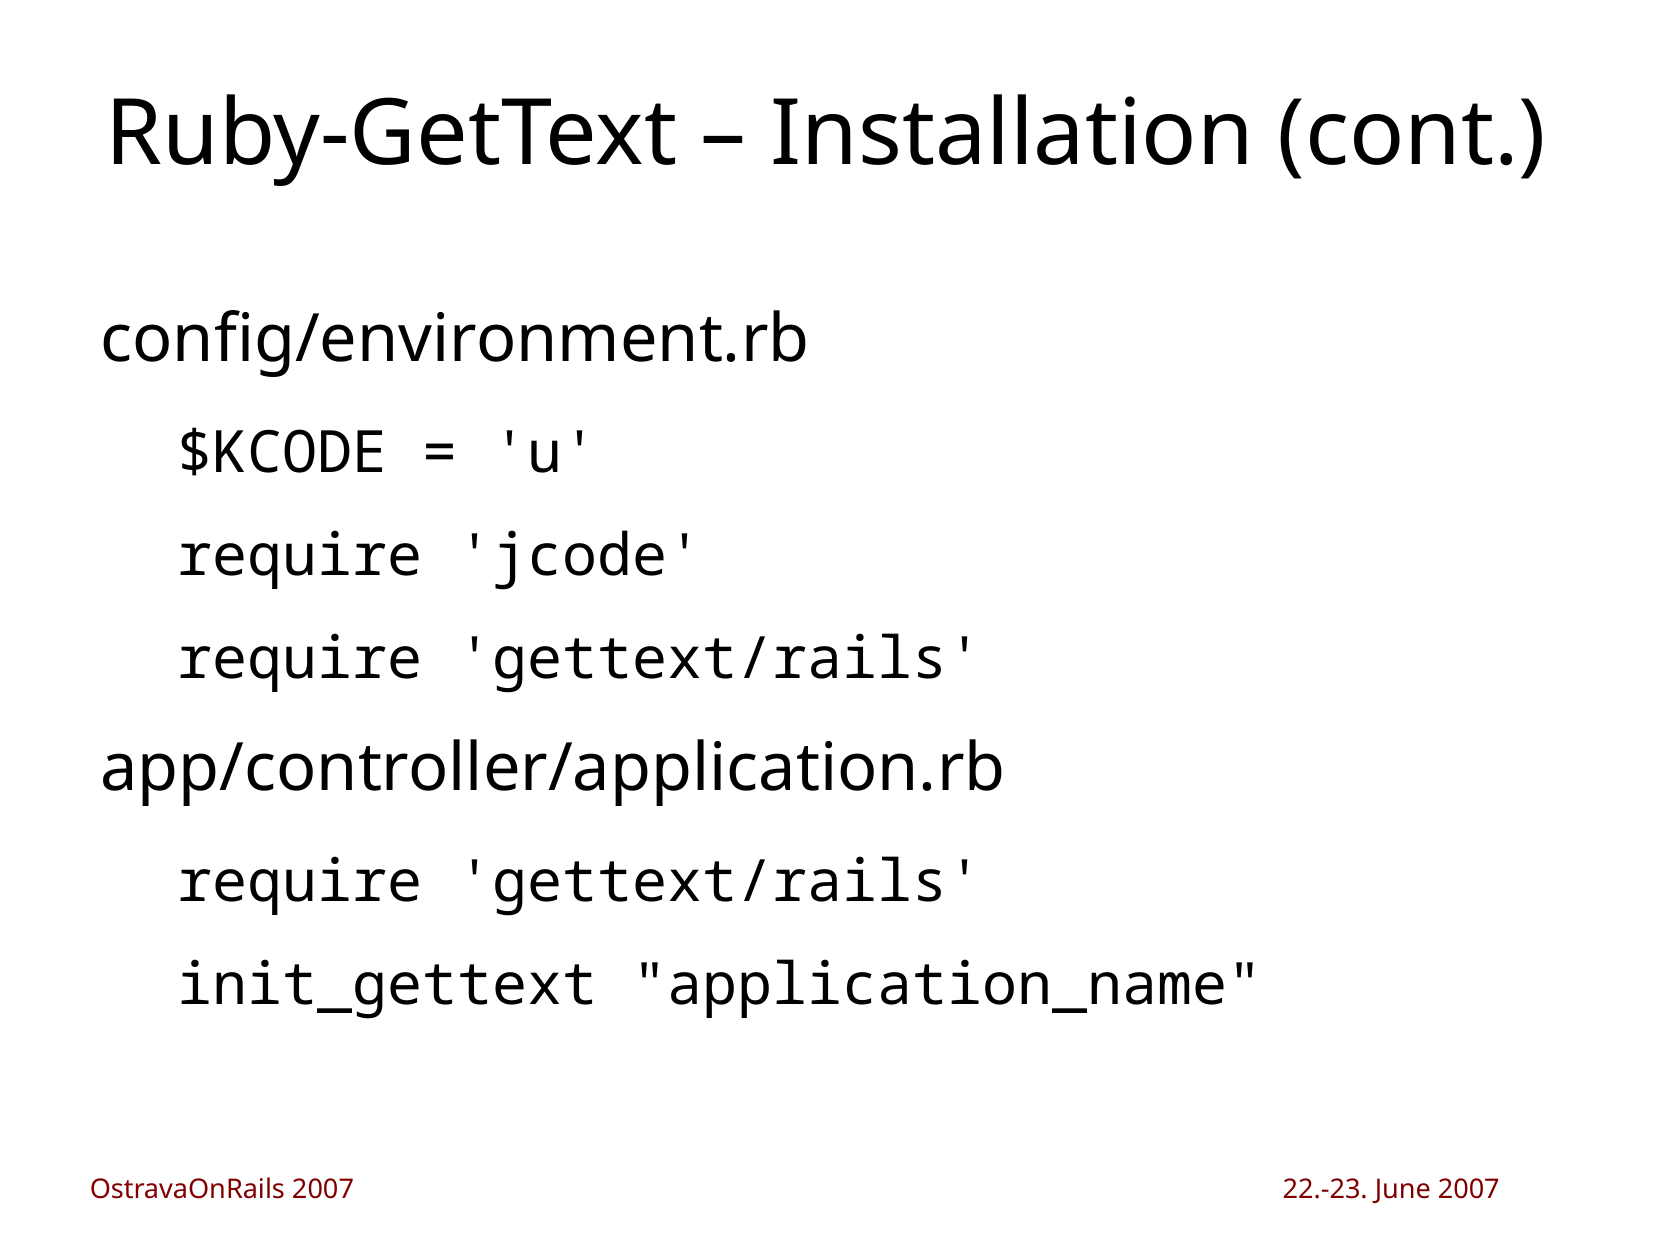

# Ruby-GetText – Installation (cont.)
config/environment.rb
$KCODE = 'u'
require 'jcode'
require 'gettext/rails'
app/controller/application.rb
require 'gettext/rails'
init_gettext "application_name"